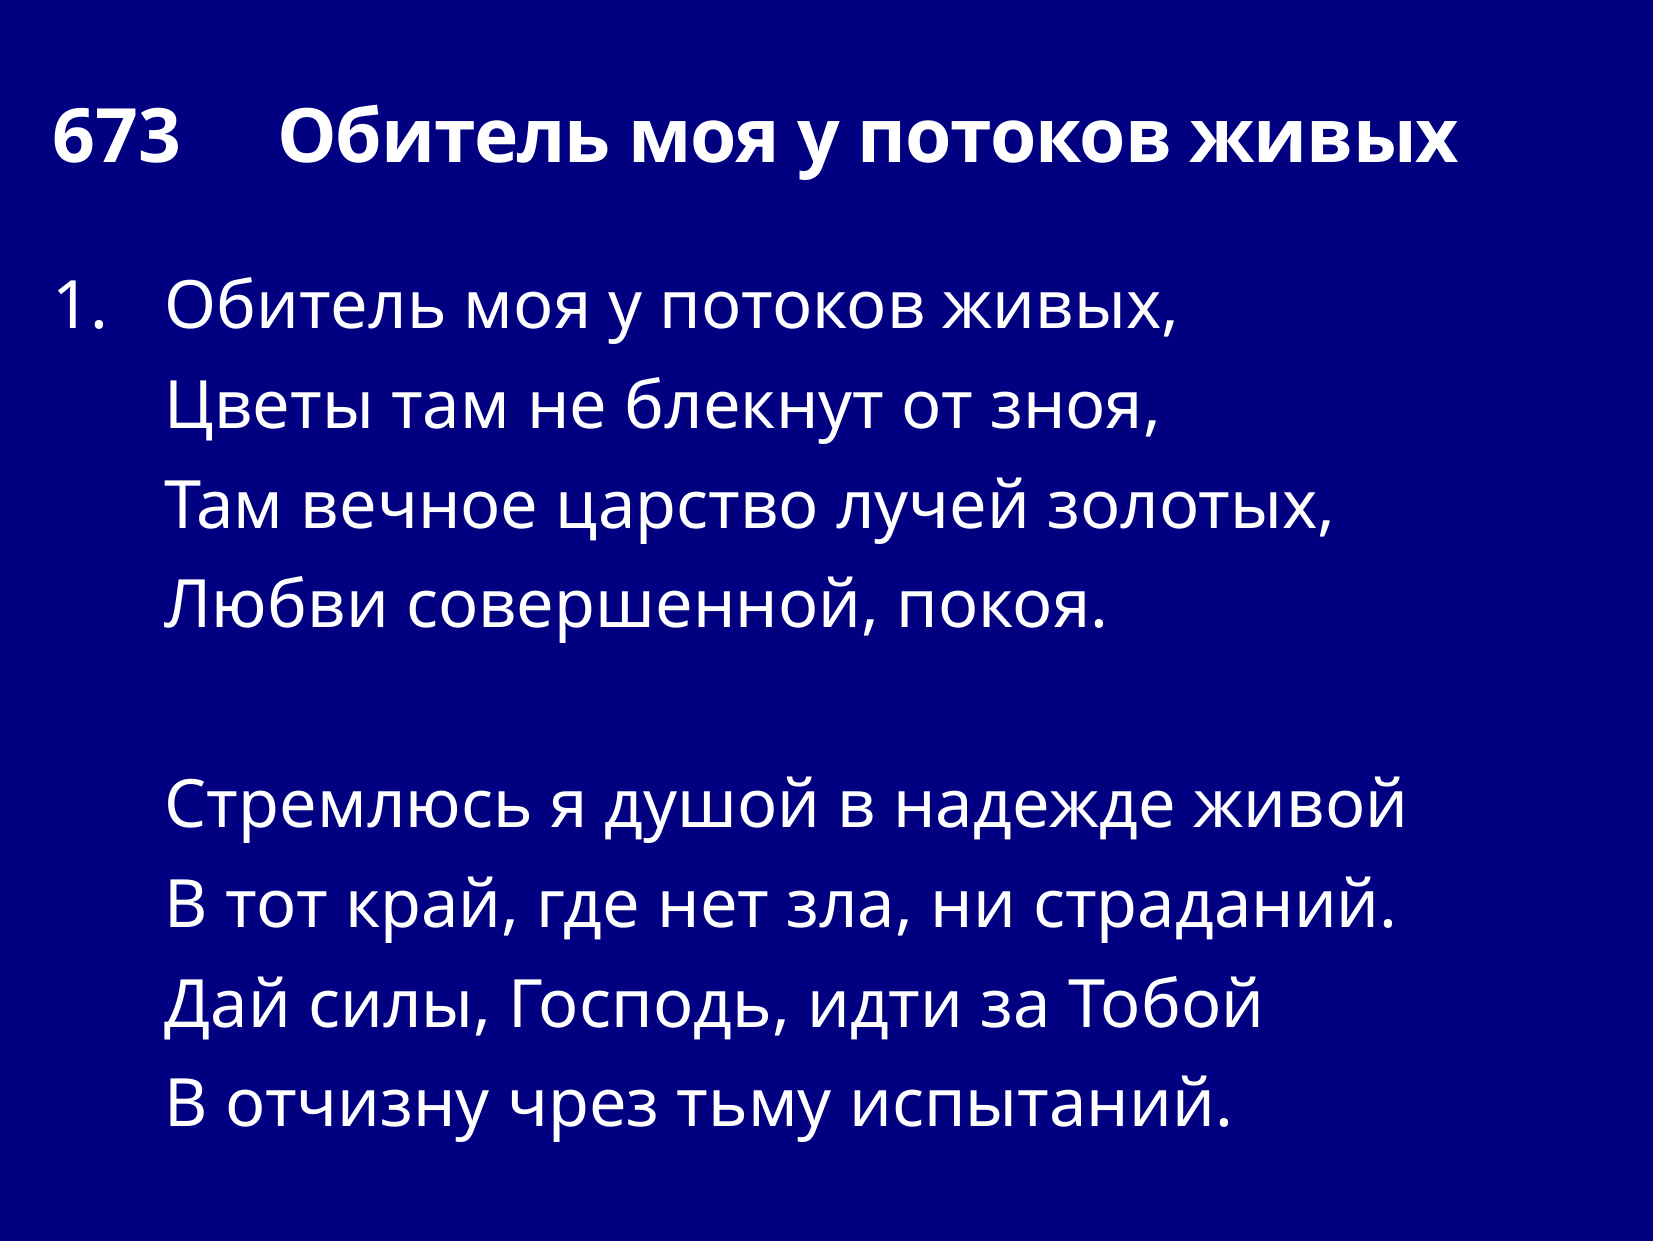

673	Обитель моя у потоков живых
1.	Обитель моя у потоков живых,
	Цветы там не блекнут от зноя,
	Там вечное царство лучей золотых,
	Любви совершенной, покоя.
	Стремлюсь я душой в надежде живой
	В тот край, где нет зла, ни страданий.
	Дай силы, Господь, идти за Тобой
	В отчизну чрез тьму испытаний.